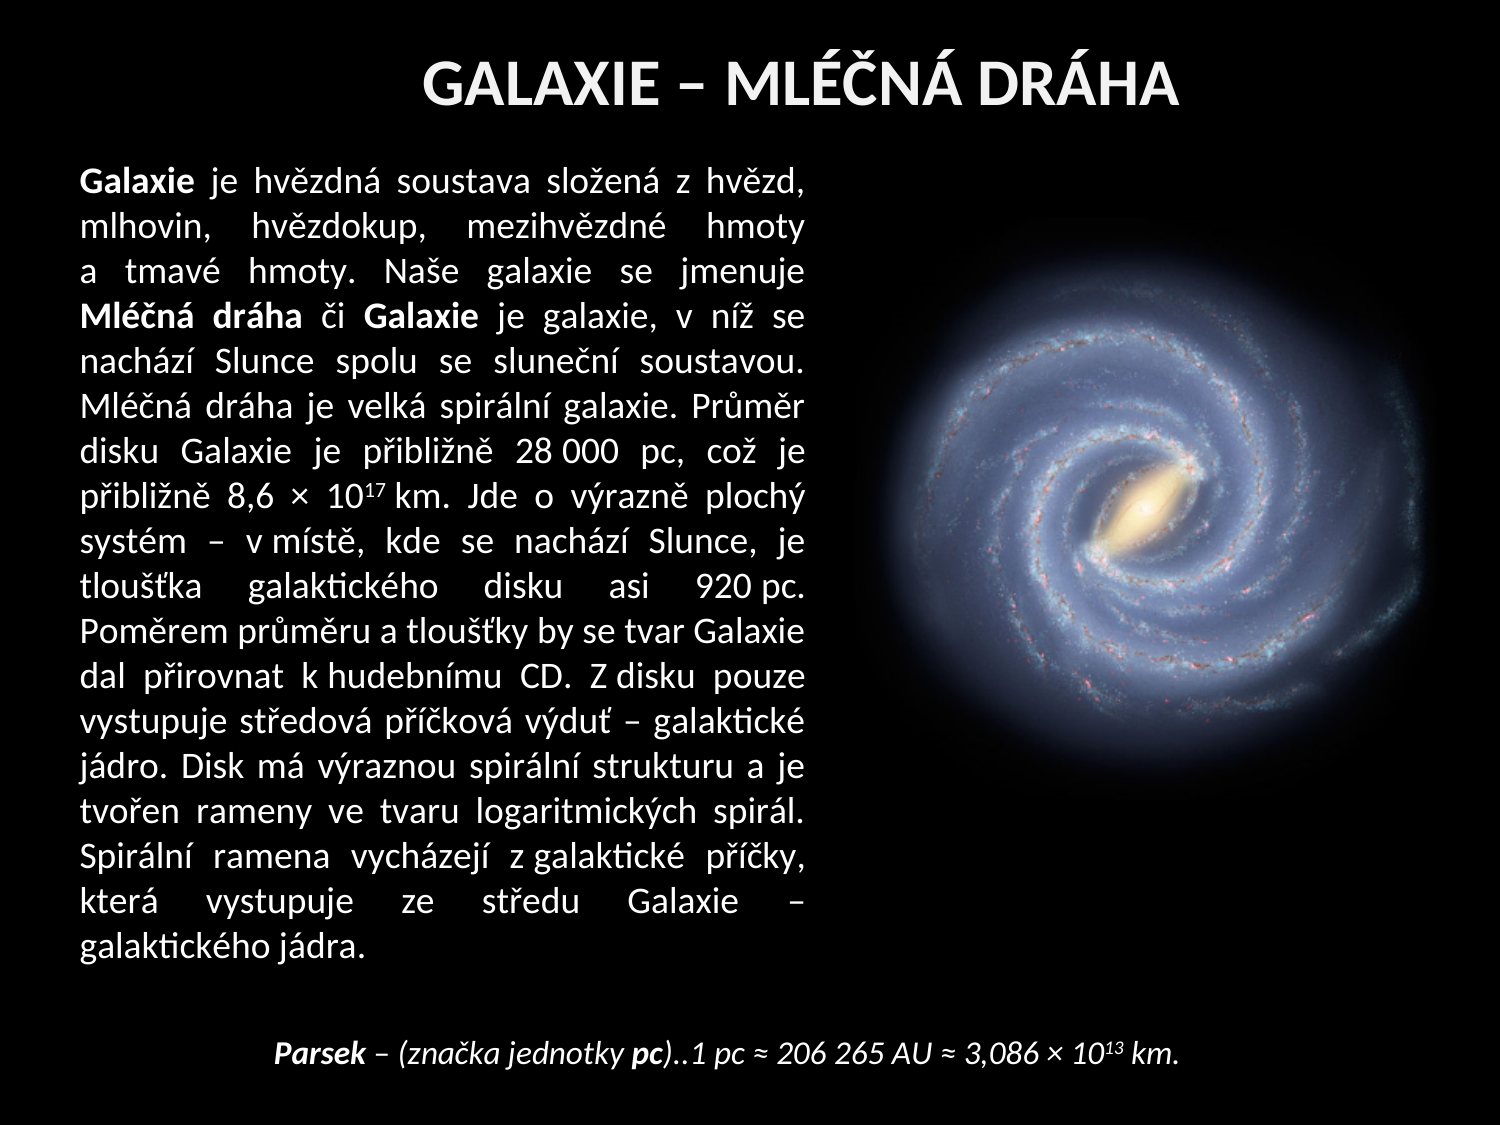

GALAXIE – MLÉČNÁ DRÁHA
Galaxie je hvězdná soustava složená z hvězd, mlhovin, hvězdokup, mezihvězdné hmoty
a tmavé hmoty. Naše galaxie se jmenuje Mléčná dráha či Galaxie je galaxie, v níž se nachází Slunce spolu se sluneční soustavou. Mléčná dráha je velká spirální galaxie. Průměr disku Galaxie je přibližně 28 000 pc, což je přibližně 8,6 × 1017 km. Jde o výrazně plochý systém – v místě, kde se nachází Slunce, je tloušťka galaktického disku asi 920 pc. Poměrem průměru a tloušťky by se tvar Galaxie dal přirovnat k hudebnímu CD. Z disku pouze vystupuje středová příčková výduť – galaktické jádro. Disk má výraznou spirální strukturu a je tvořen rameny ve tvaru logaritmických spirál. Spirální ramena vycházejí z galaktické příčky, která vystupuje ze středu Galaxie – galaktického jádra.
Parsek – (značka jednotky pc)..1 pc ≈ 206 265 AU ≈ 3,086 × 1013 km.